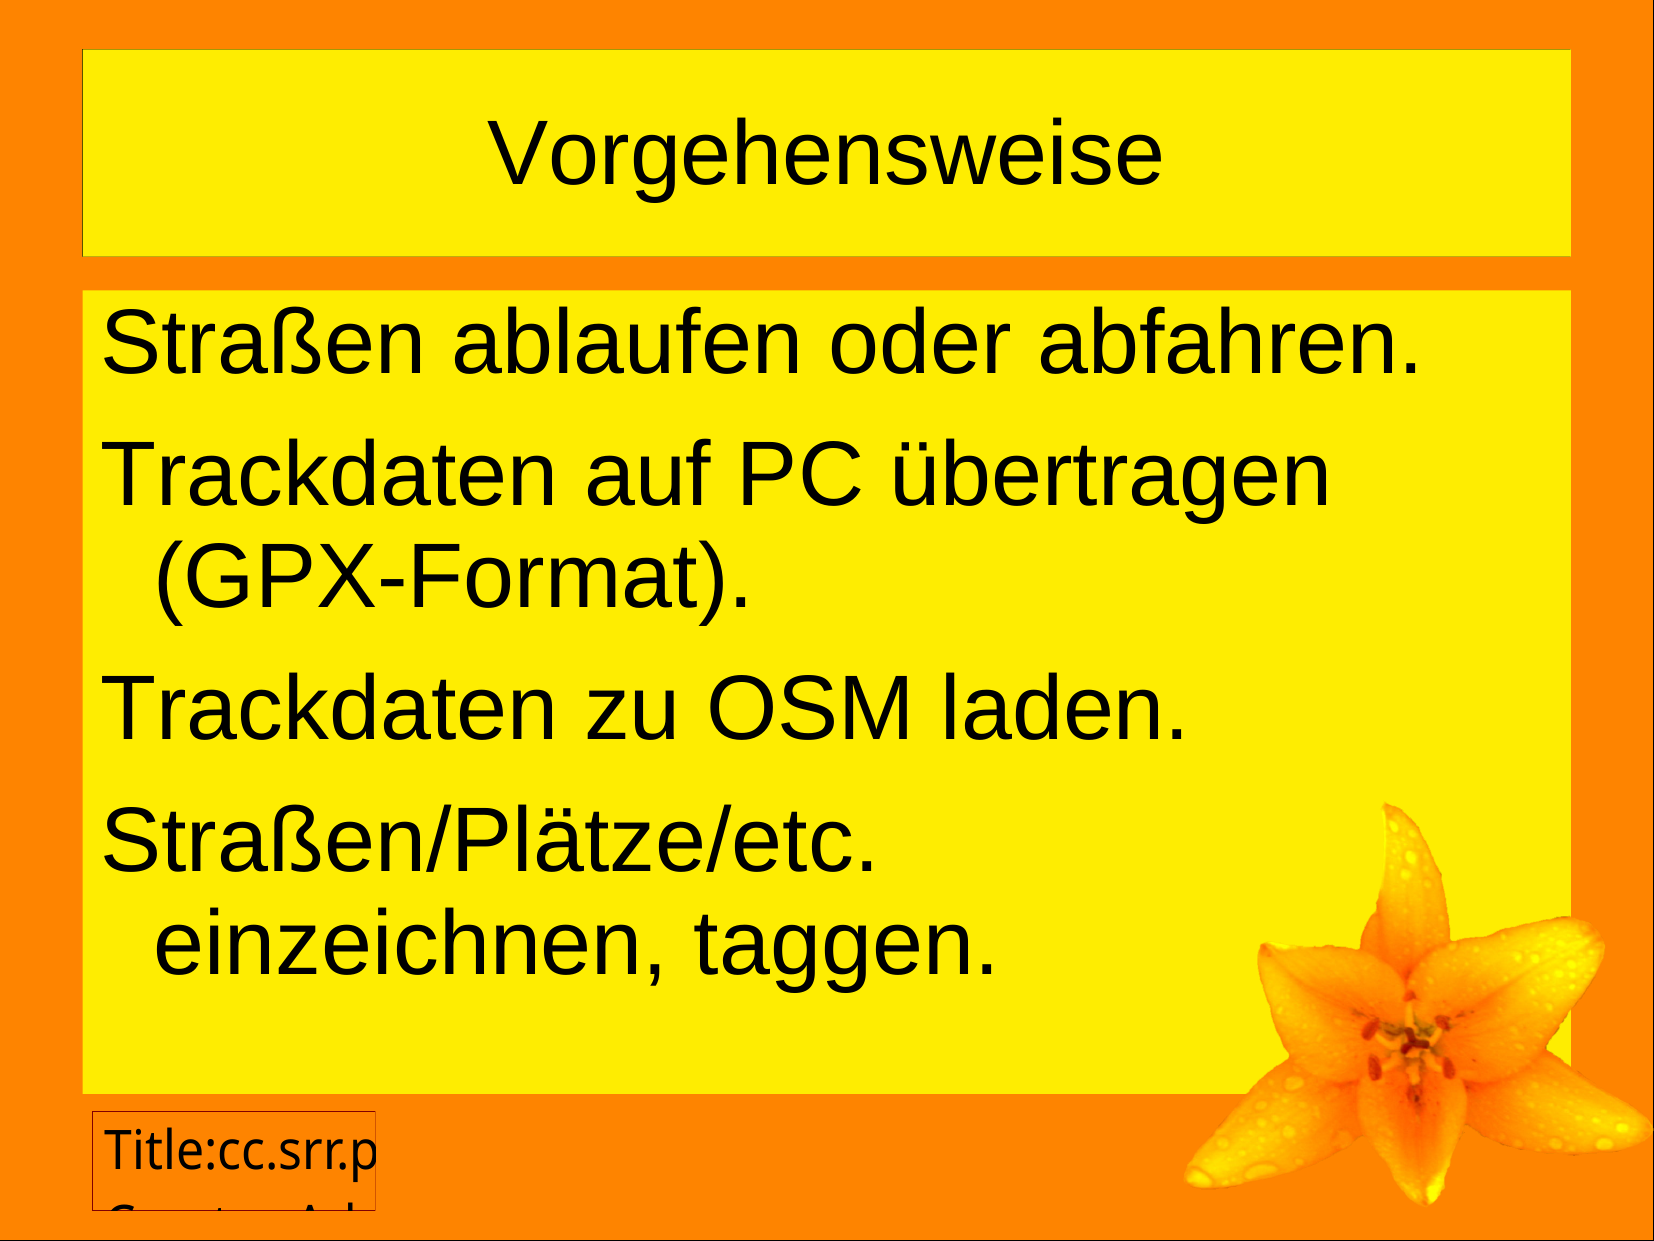

# Vorgehensweise
Straßen ablaufen oder abfahren.
Trackdaten auf PC übertragen (GPX-Format).
Trackdaten zu OSM laden.
Straßen/Plätze/etc.
einzeichnen, taggen.